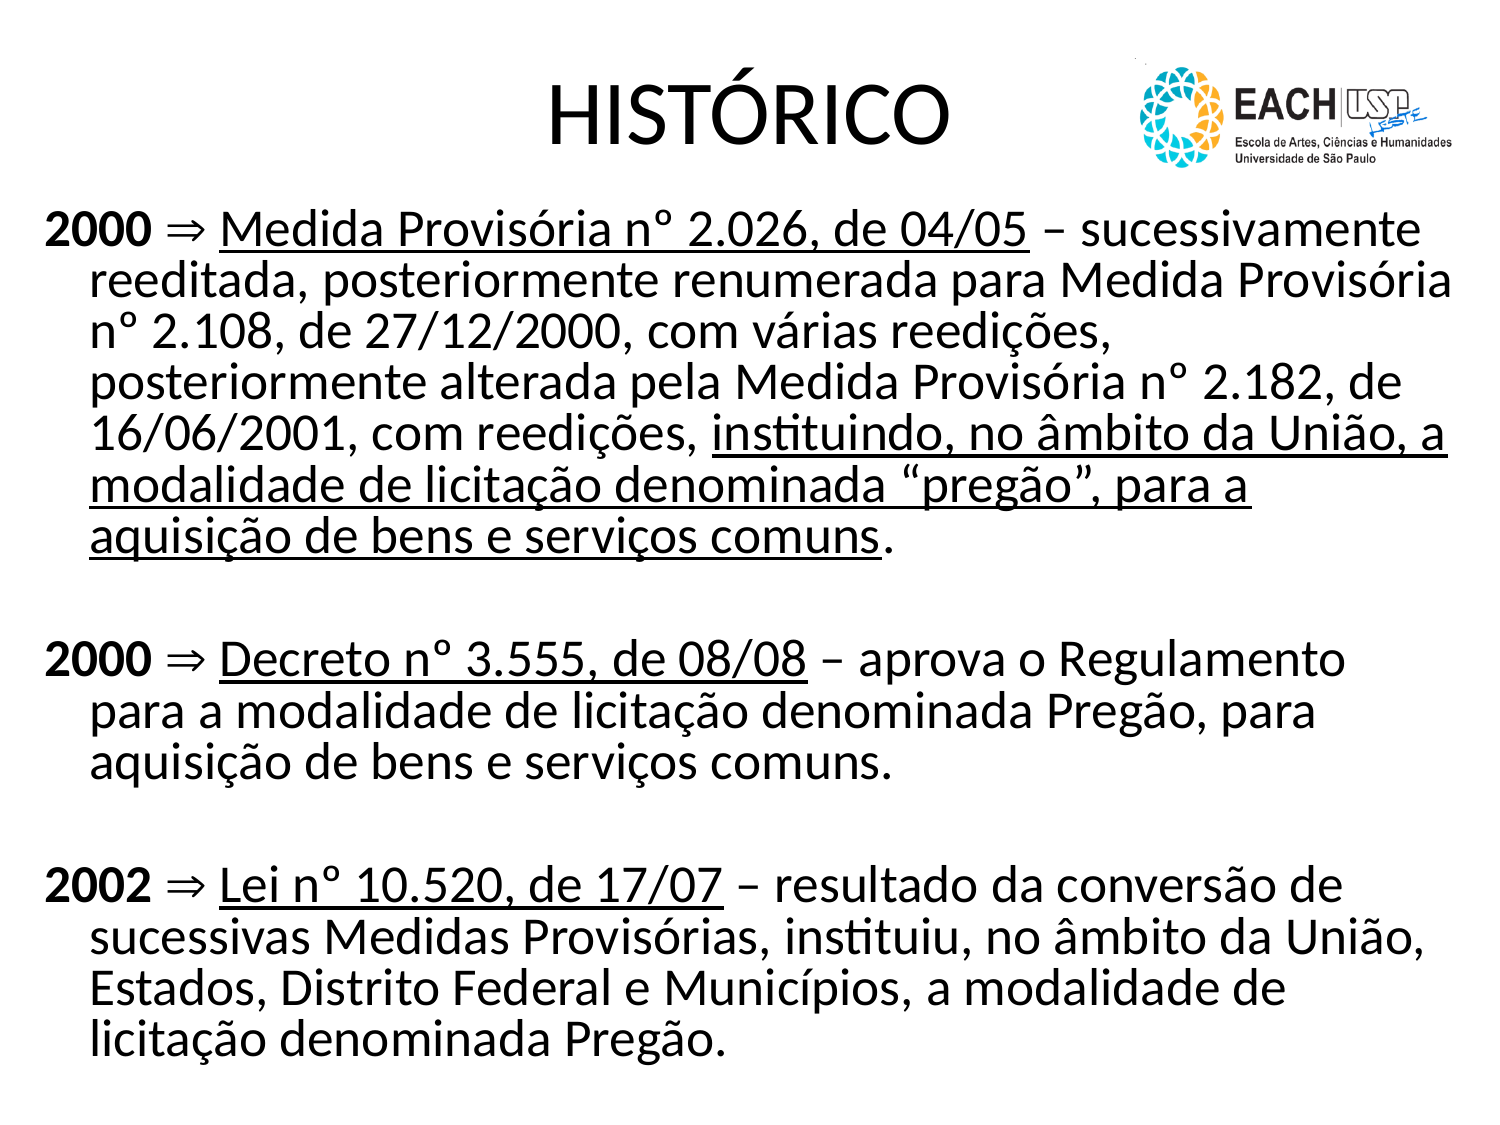

HISTÓRICO
# 2000  Medida Provisória nº 2.026, de 04/05 – sucessivamente reeditada, posteriormente renumerada para Medida Provisória nº 2.108, de 27/12/2000, com várias reedições, posteriormente alterada pela Medida Provisória nº 2.182, de 16/06/2001, com reedições, instituindo, no âmbito da União, a modalidade de licitação denominada “pregão”, para a aquisição de bens e serviços comuns.
2000  Decreto nº 3.555, de 08/08 – aprova o Regulamento para a modalidade de licitação denominada Pregão, para aquisição de bens e serviços comuns.
2002  Lei nº 10.520, de 17/07 – resultado da conversão de sucessivas Medidas Provisórias, instituiu, no âmbito da União, Estados, Distrito Federal e Municípios, a modalidade de licitação denominada Pregão.